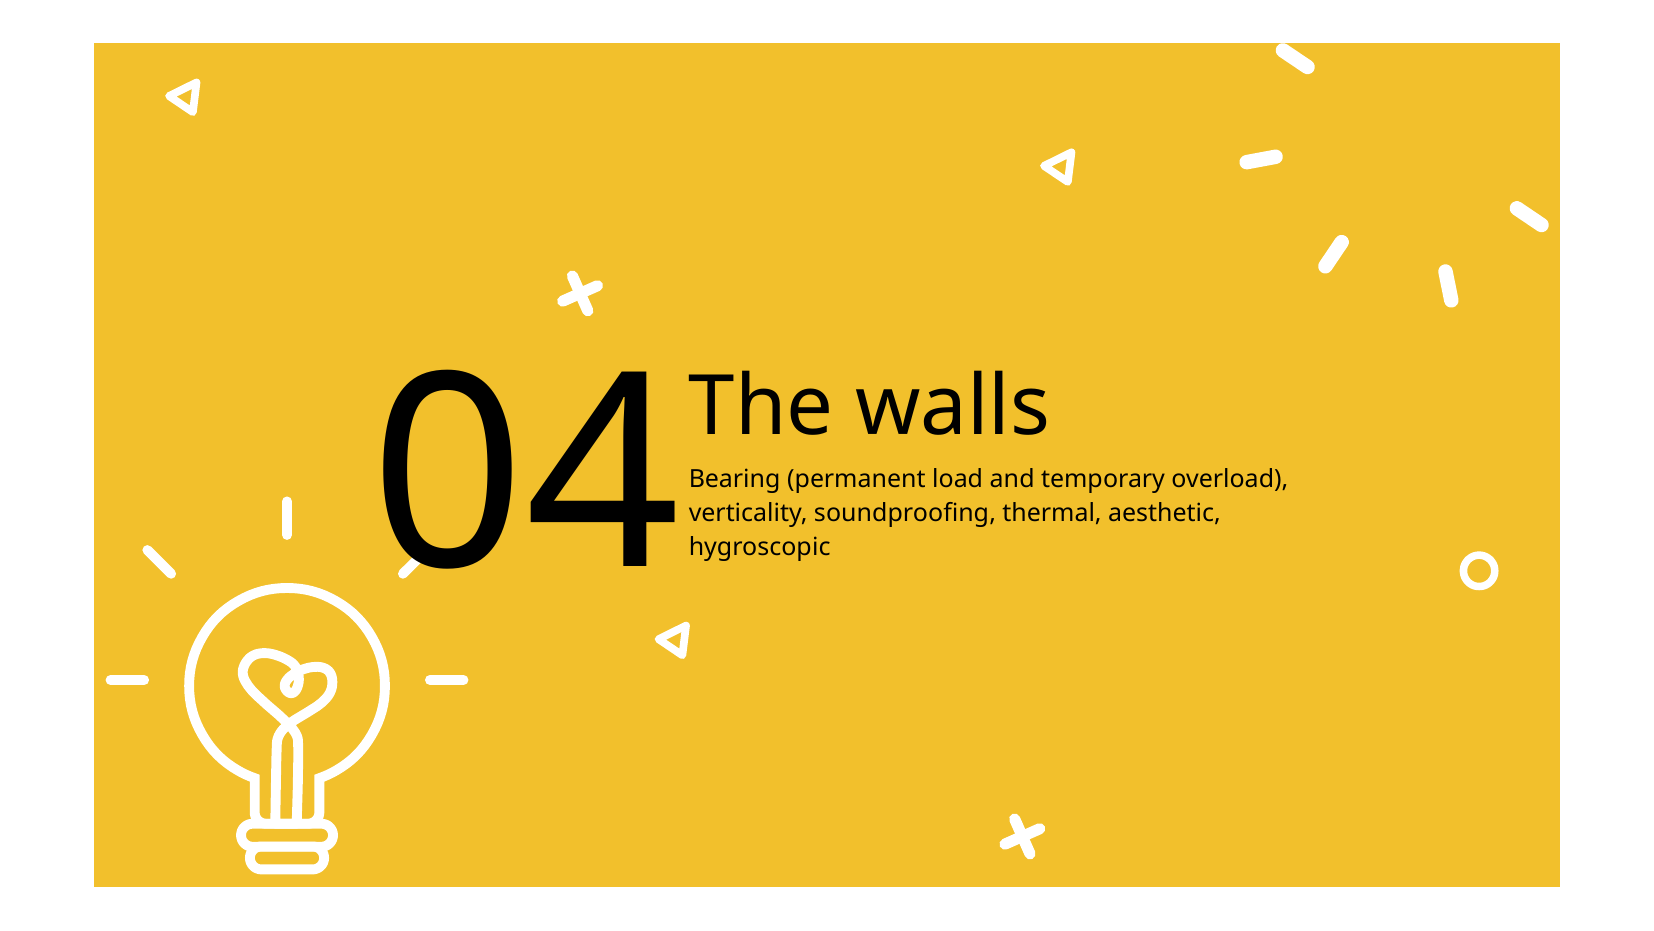

04
# The walls
Bearing (permanent load and temporary overload), verticality, soundproofing, thermal, aesthetic, hygroscopic